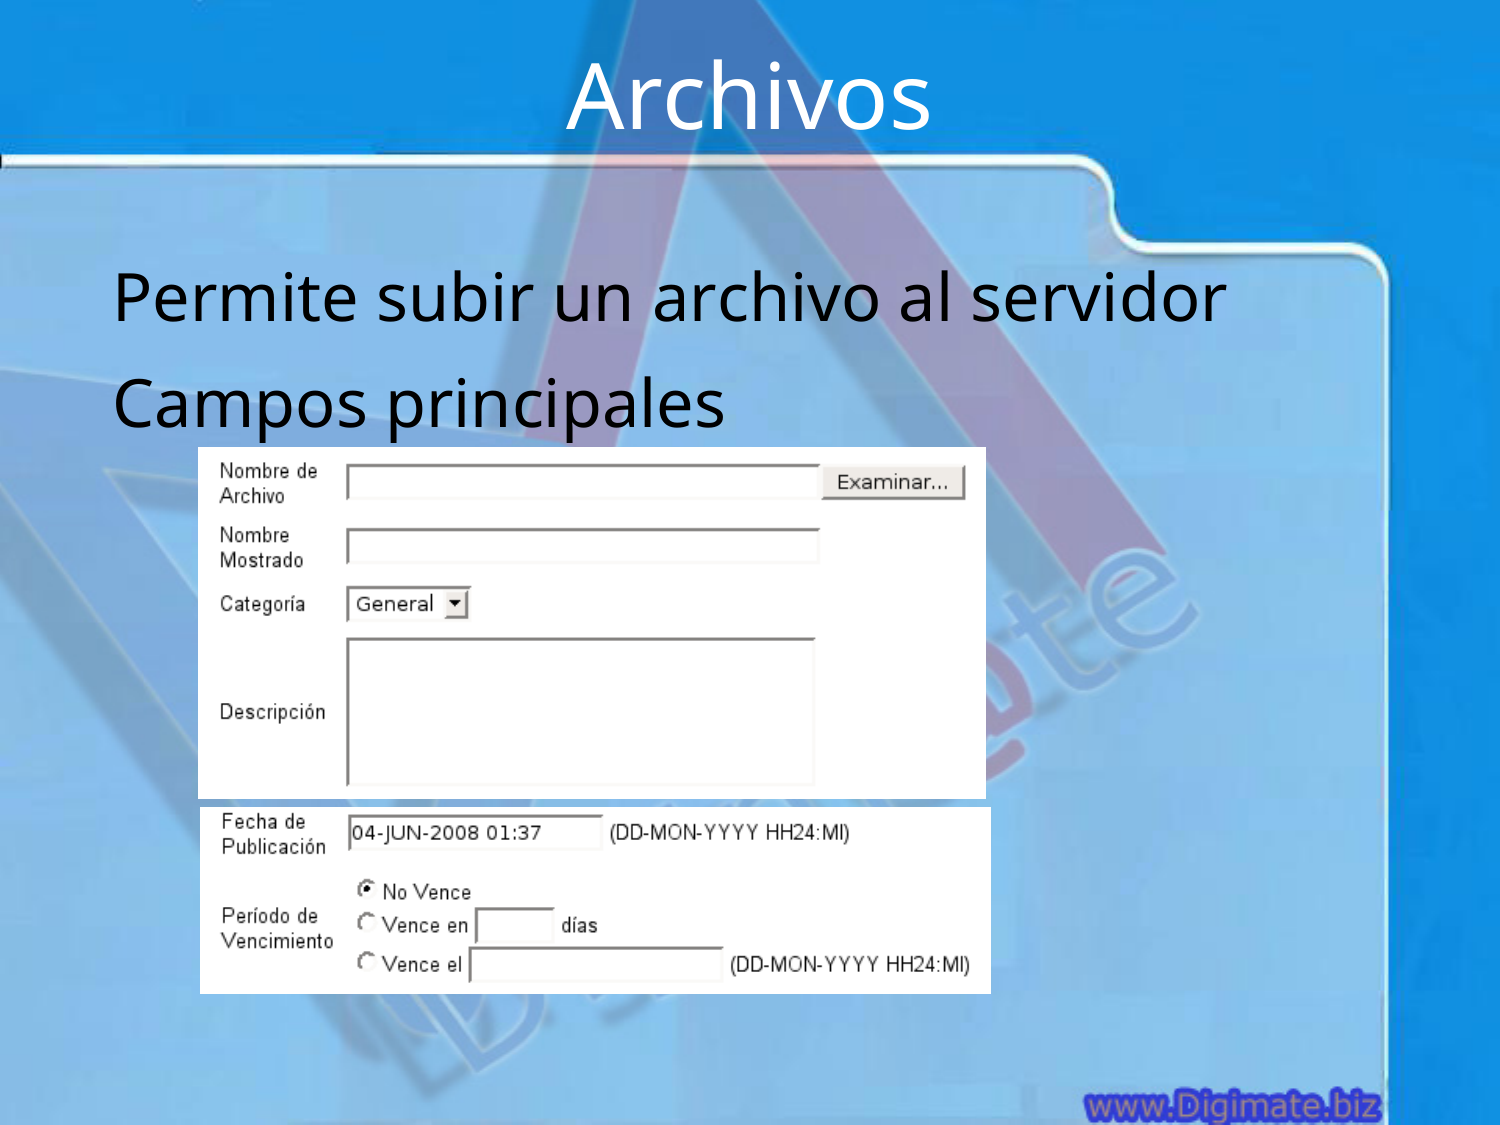

# Archivos
Permite subir un archivo al servidor
Campos principales